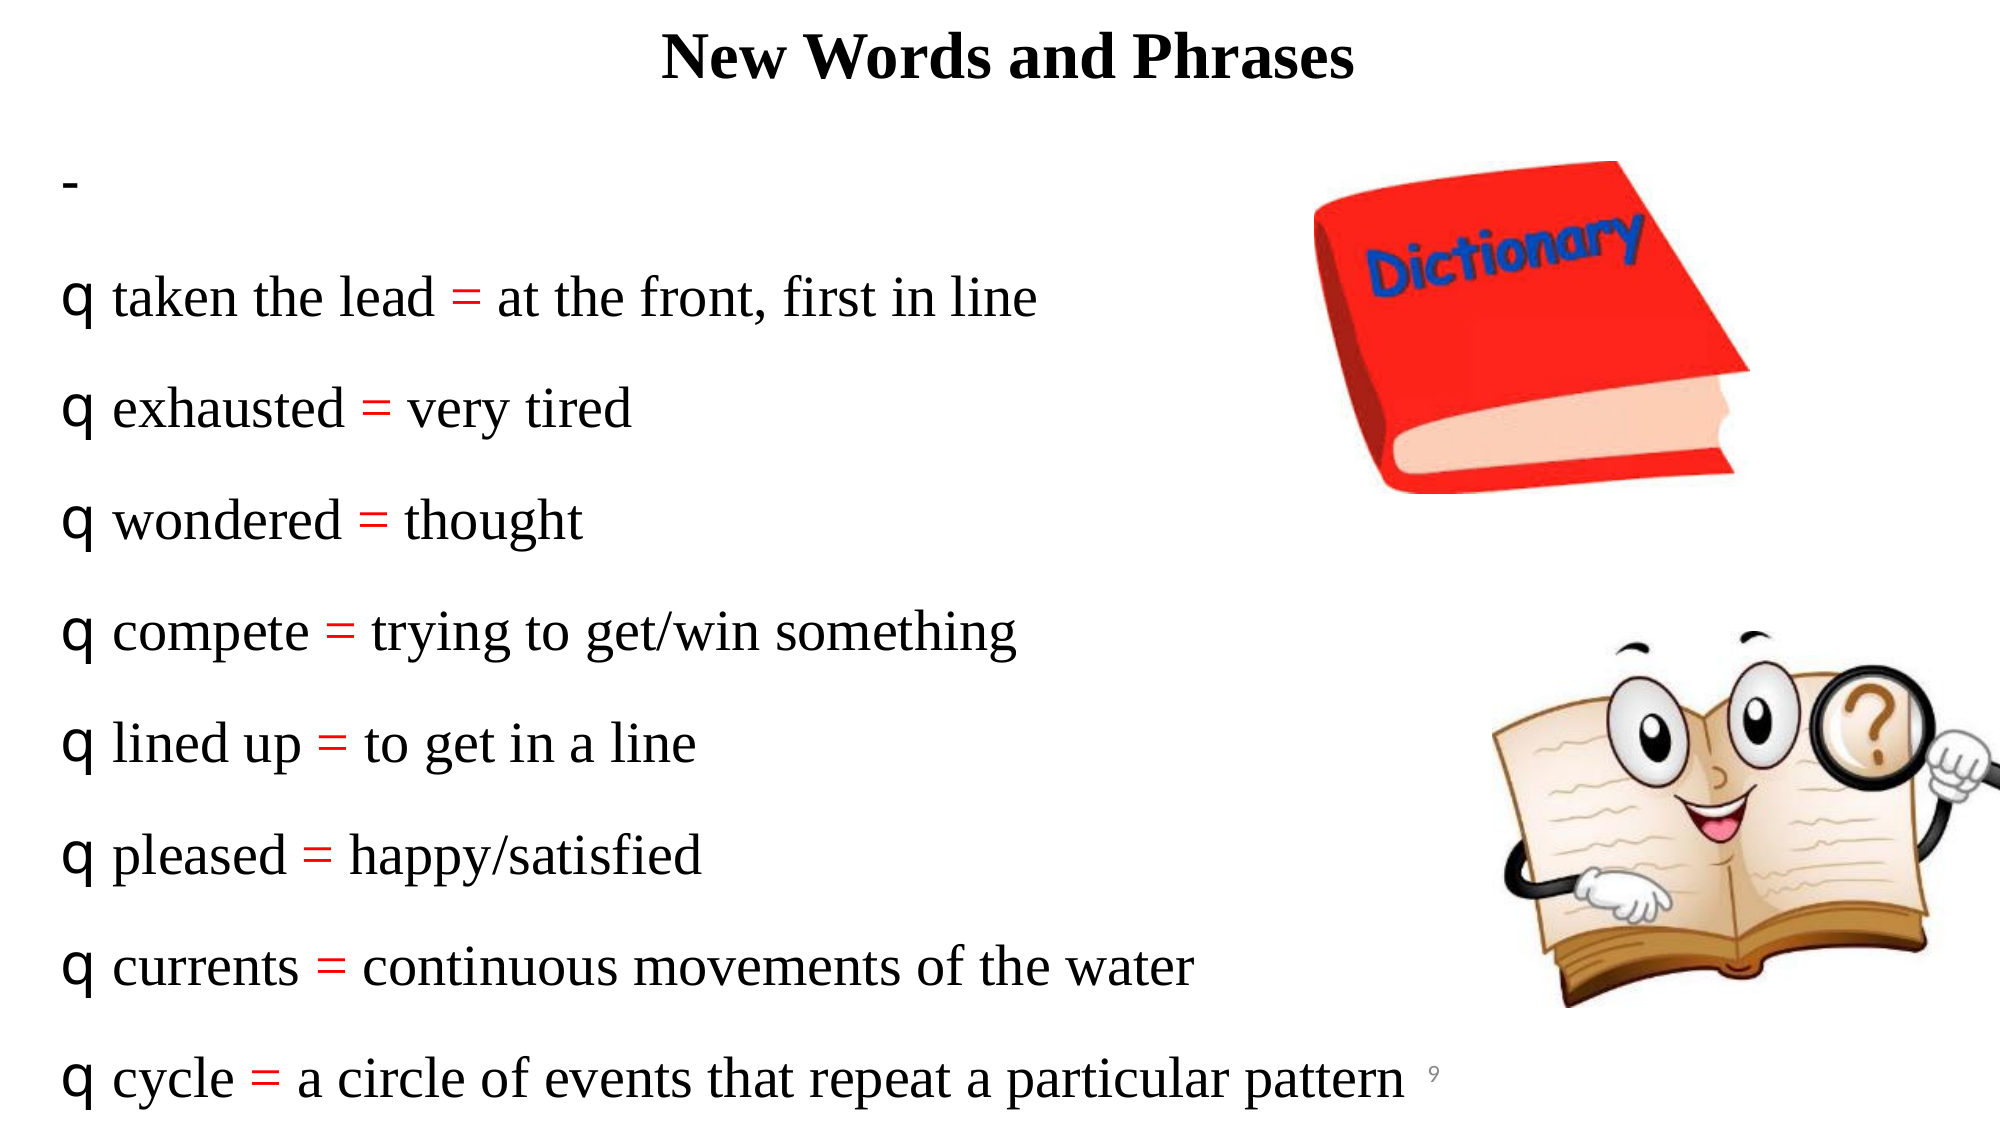

# New Words and Phrases
 taken the lead = at the front, first in line
 exhausted = very tired
 wondered = thought
 compete = trying to get/win something
 lined up = to get in a line
 pleased = happy/satisfied
 currents = continuous movements of the water
 cycle = a circle of events that repeat a particular pattern